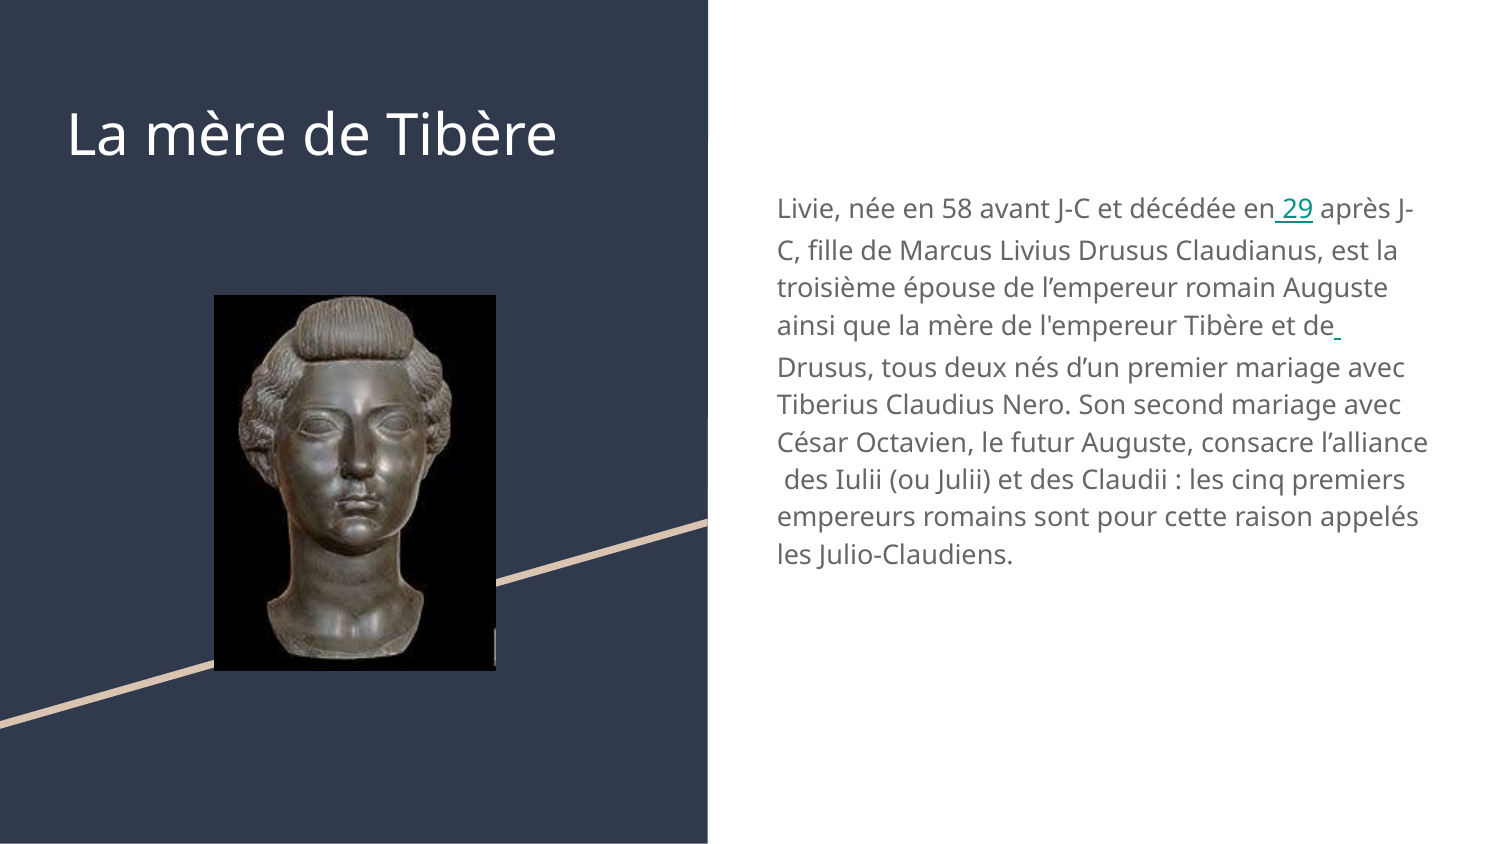

# La mère de Tibère
Livie, née en 58 avant J-C et décédée en 29 après J-C, fille de Marcus Livius Drusus Claudianus, est la troisième épouse de l’empereur romain Auguste ainsi que la mère de l'empereur Tibère et de Drusus, tous deux nés d’un premier mariage avec Tiberius Claudius Nero. Son second mariage avec César Octavien, le futur Auguste, consacre l’alliance des Iulii (ou Julii) et des Claudii : les cinq premiers empereurs romains sont pour cette raison appelés les Julio-Claudiens.